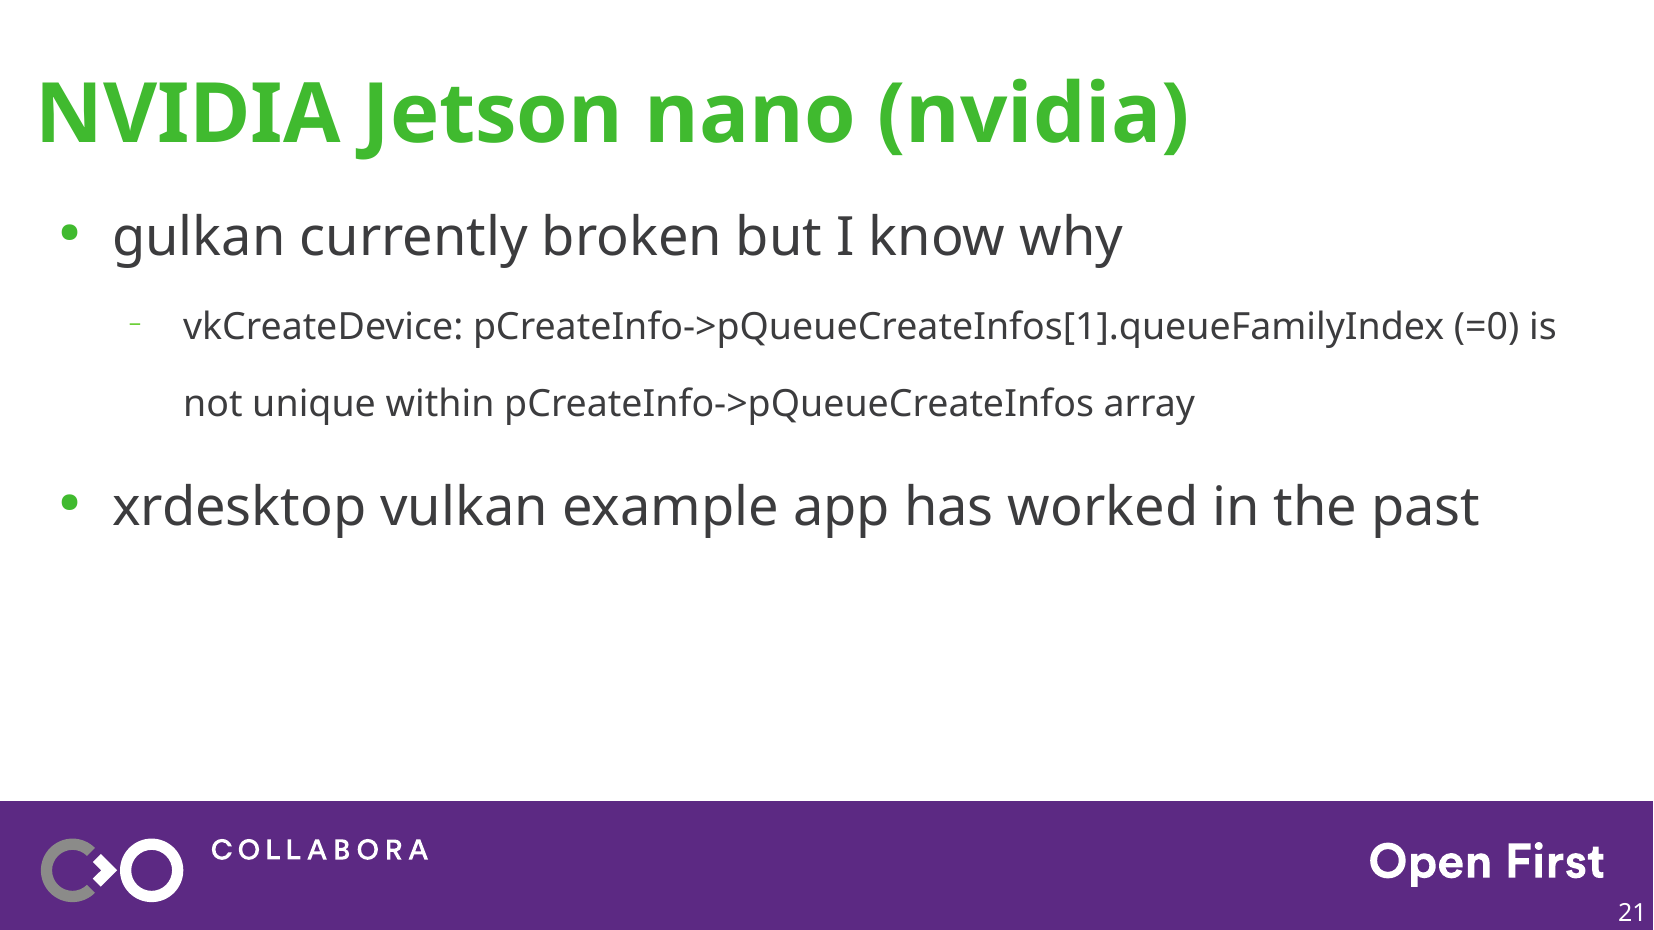

# NVIDIA Jetson nano (nvidia)
gulkan currently broken but I know why
vkCreateDevice: pCreateInfo->pQueueCreateInfos[1].queueFamilyIndex (=0) is not unique within pCreateInfo->pQueueCreateInfos array
xrdesktop vulkan example app has worked in the past